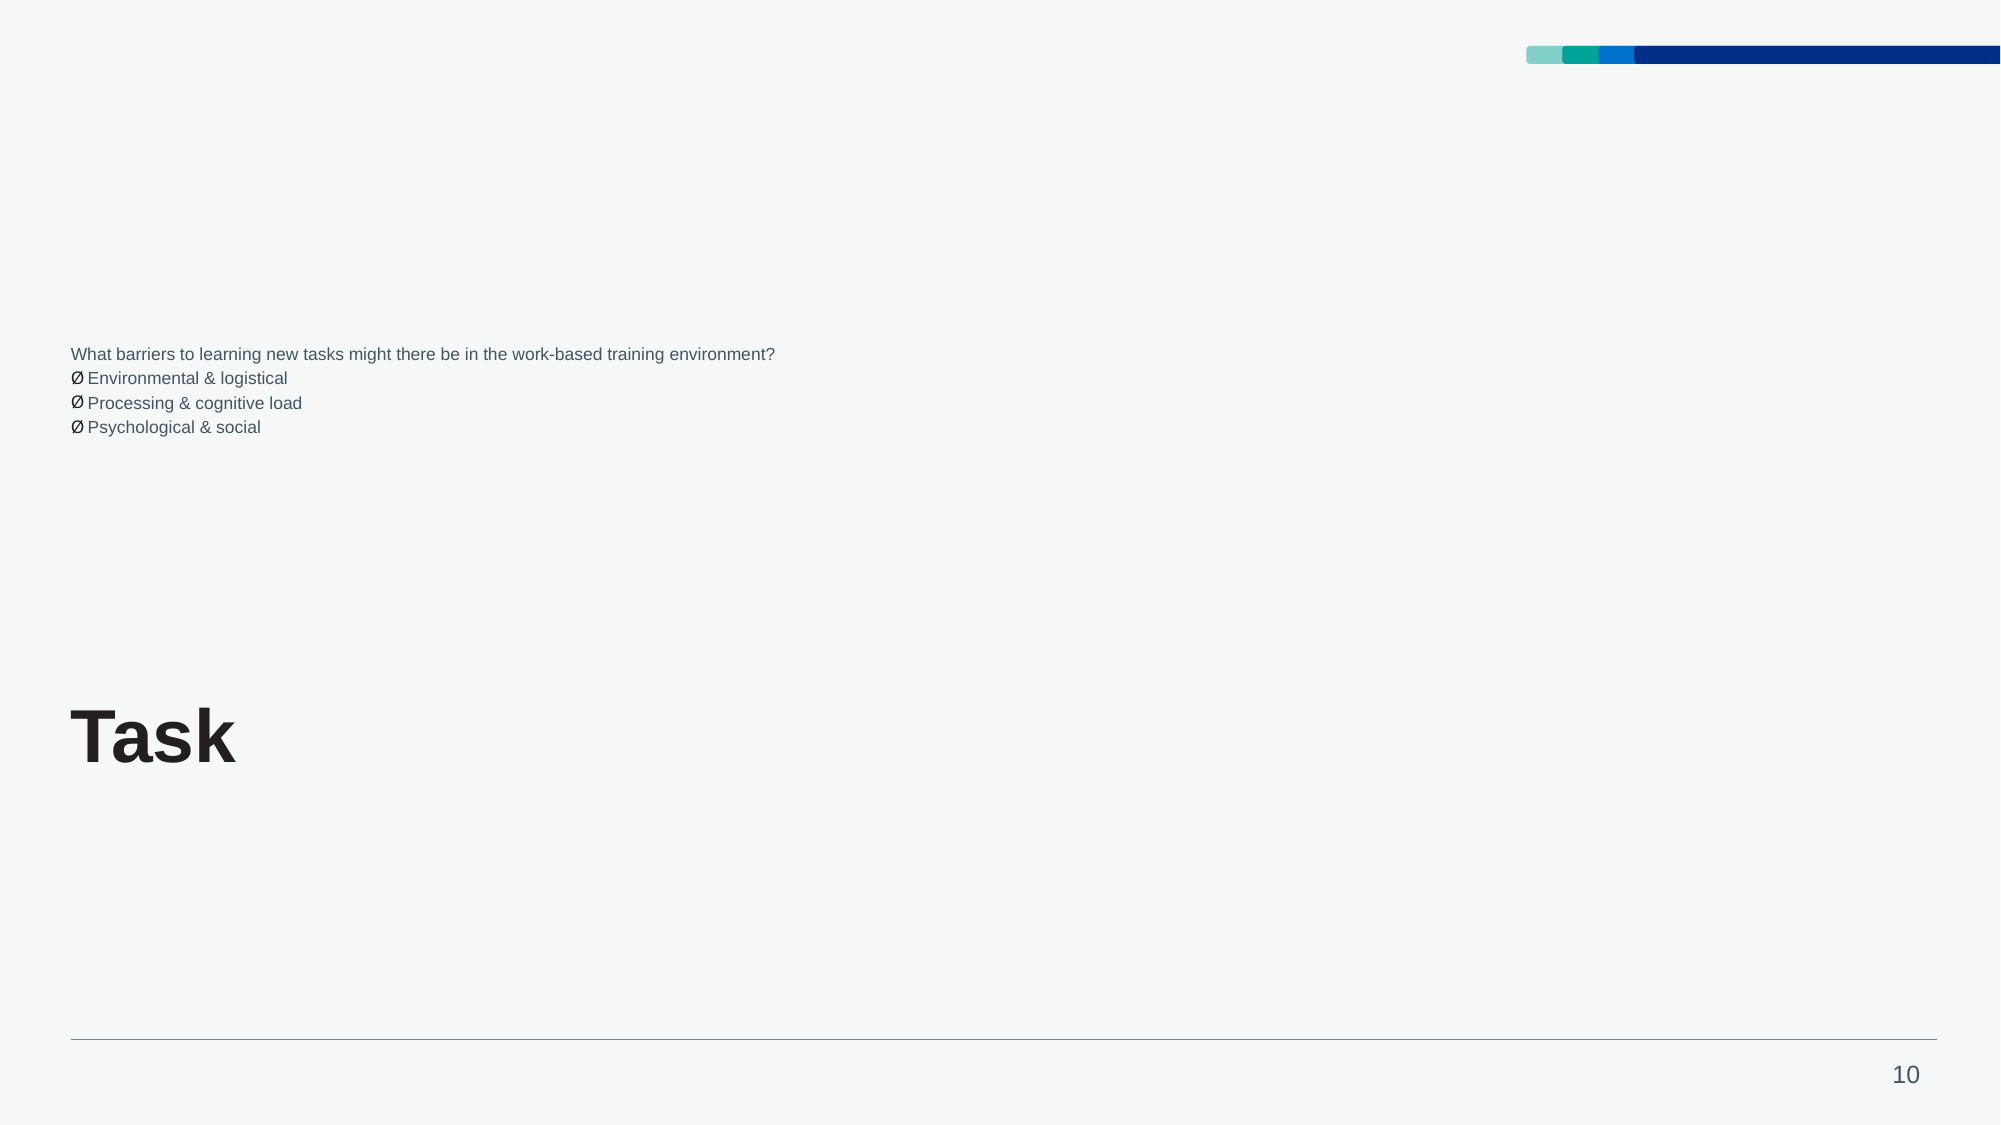

# What barriers to learning new tasks might there be in the work-based training environment?
Environmental & logistical
Processing & cognitive load
Psychological & social
Task